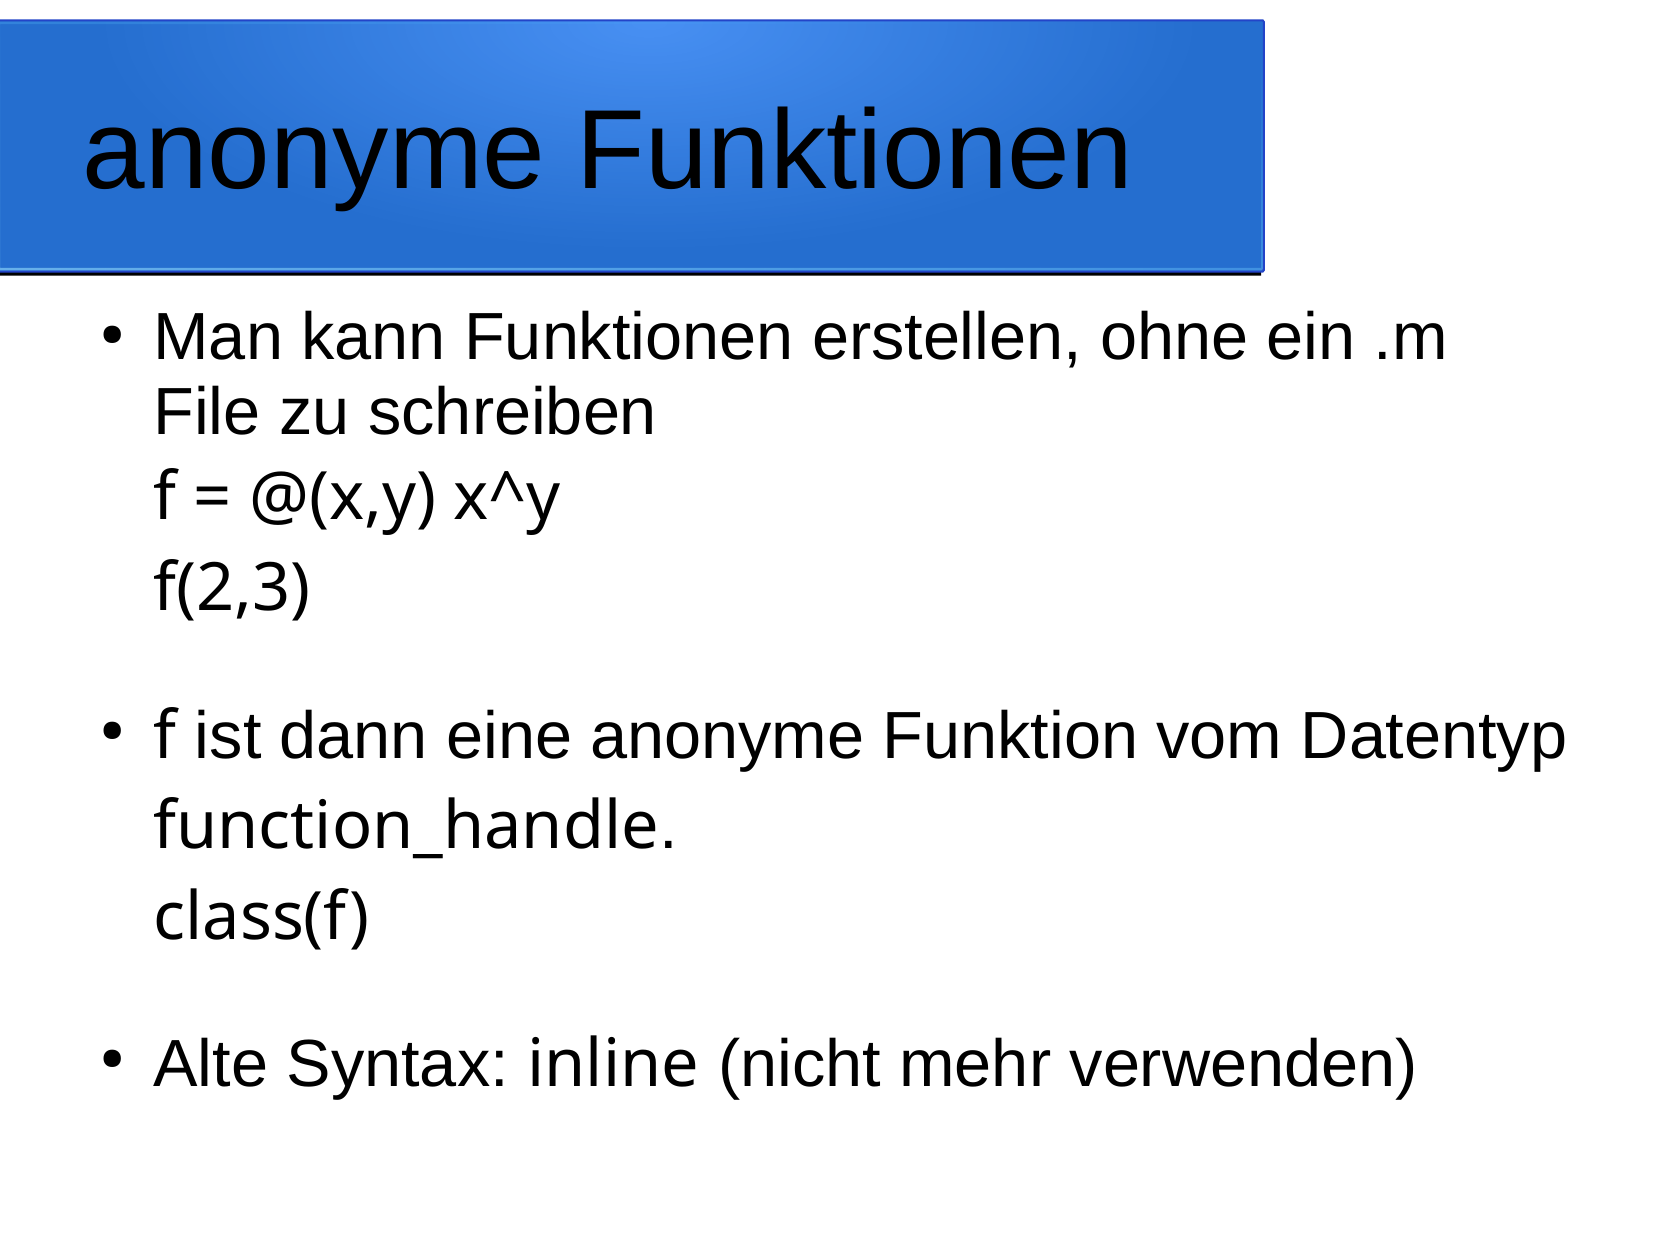

# anonyme Funktionen
Man kann Funktionen erstellen, ohne ein .m File zu schreiben
f = @(x,y) x^y
f(2,3)
f ist dann eine anonyme Funktion vom Datentyp function_handle.
class(f)
Alte Syntax: inline (nicht mehr verwenden)